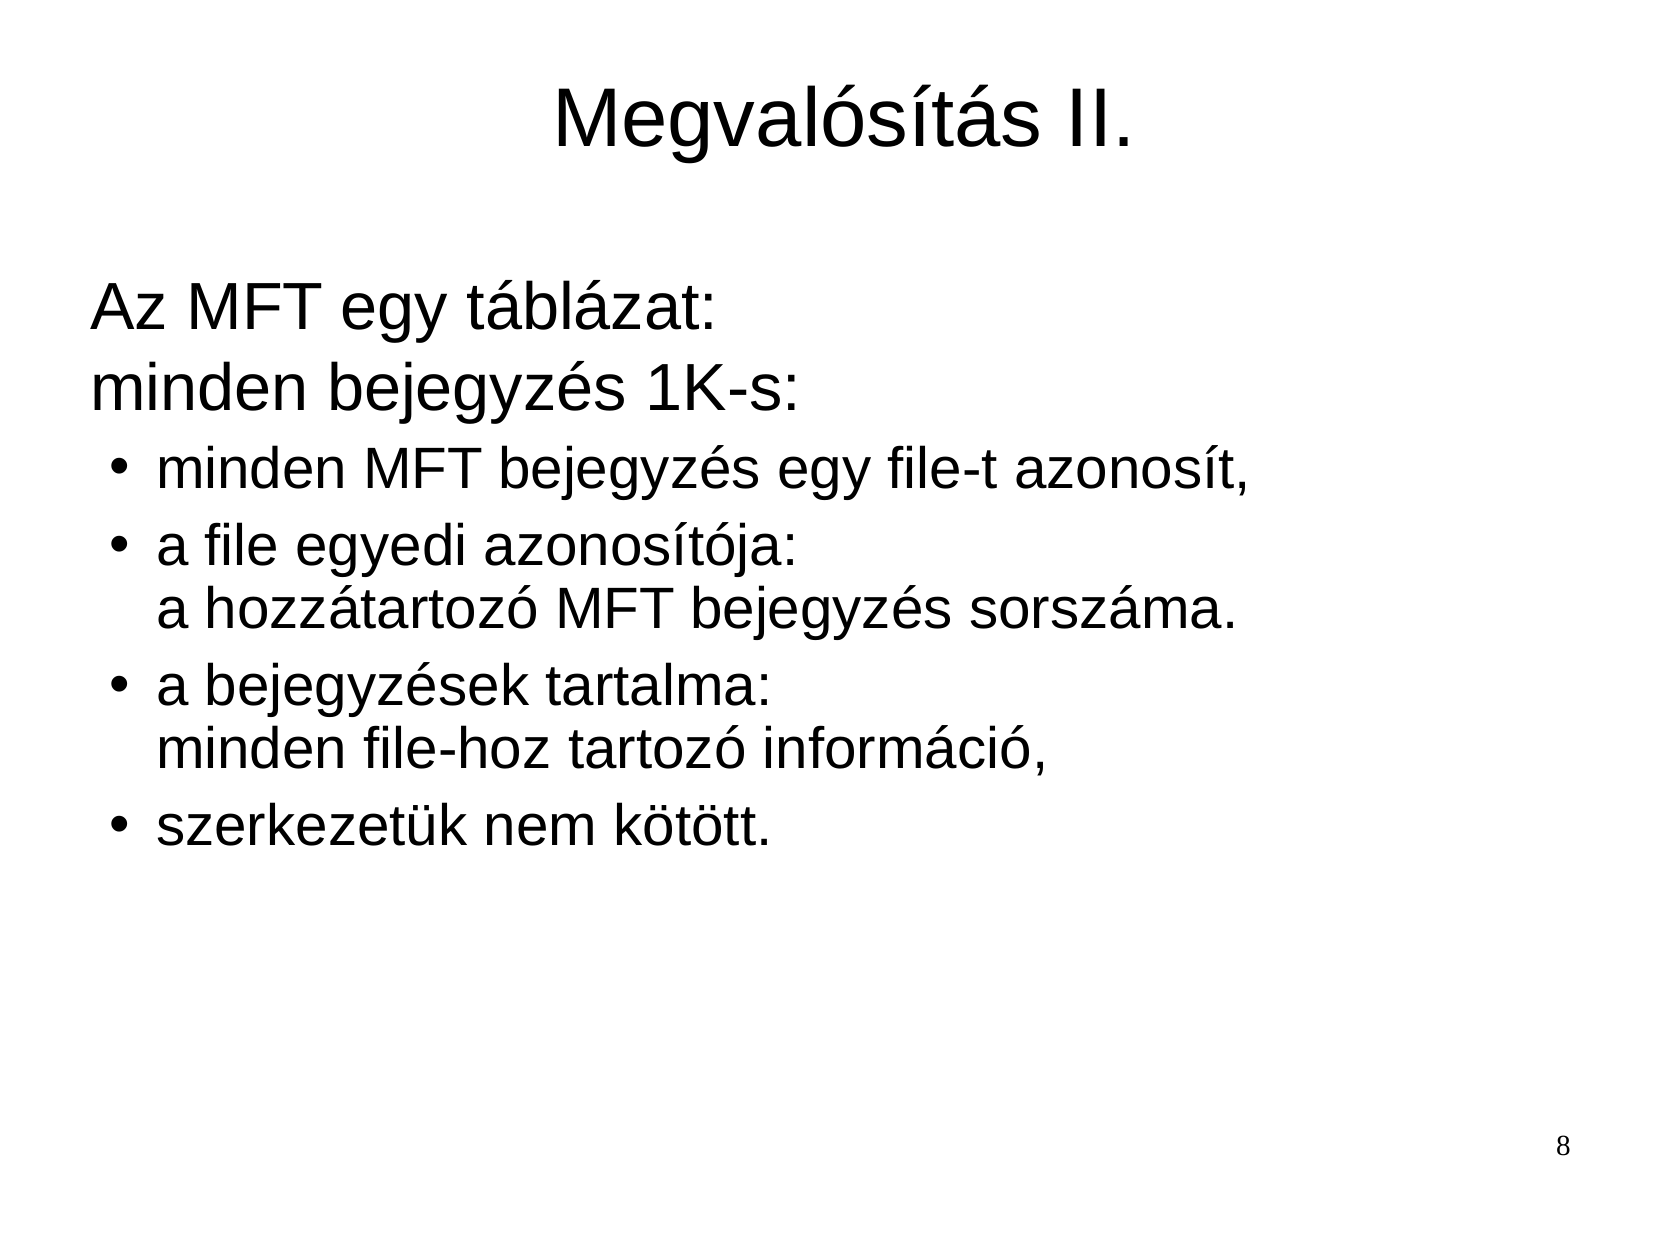

# Megvalósítás II.
Az MFT egy táblázat:
minden bejegyzés 1K-s:
minden MFT bejegyzés egy file-t azonosít,
a file egyedi azonosítója:
a hozzátartozó MFT bejegyzés sorszáma.
a bejegyzések tartalma:
minden file-hoz tartozó információ,
szerkezetük nem kötött.
8